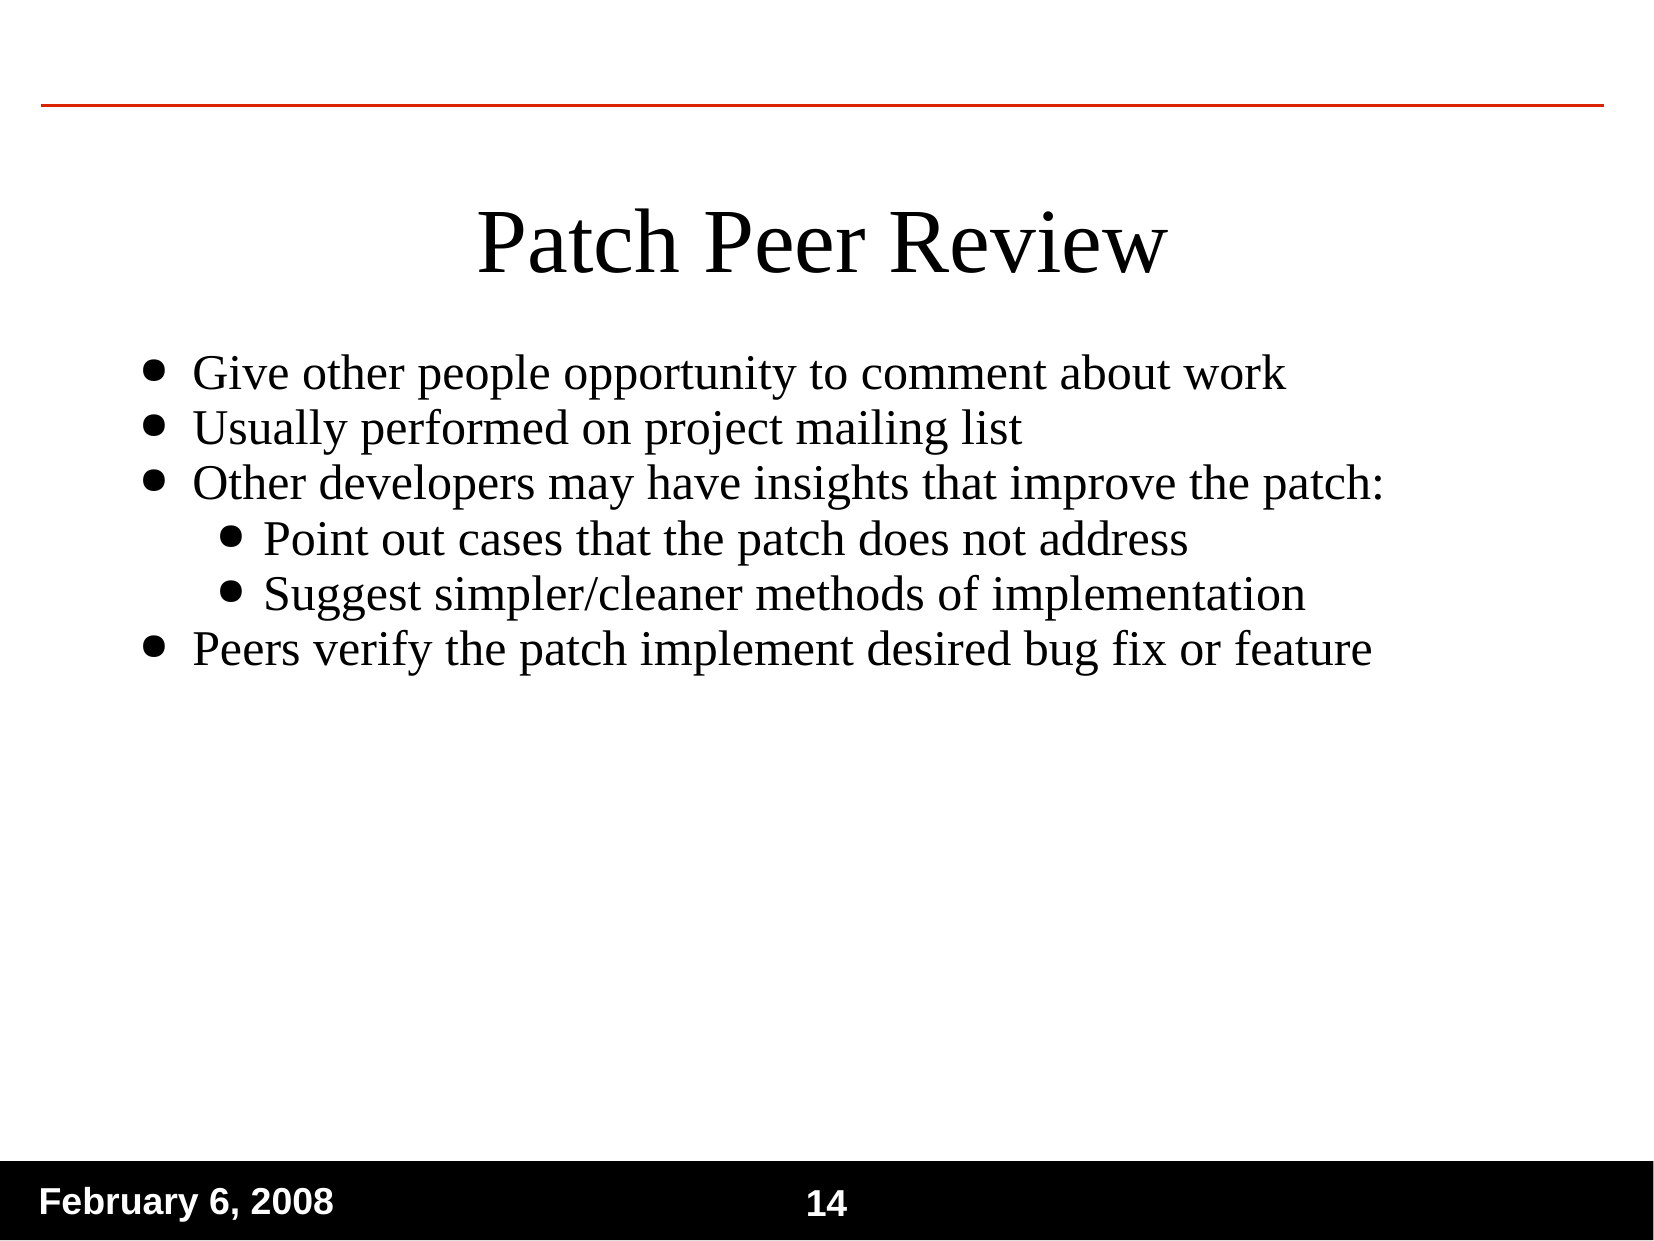

# Patch Peer Review
Give other people opportunity to comment about work
Usually performed on project mailing list
Other developers may have insights that improve the patch:
Point out cases that the patch does not address
Suggest simpler/cleaner methods of implementation
Peers verify the patch implement desired bug fix or feature